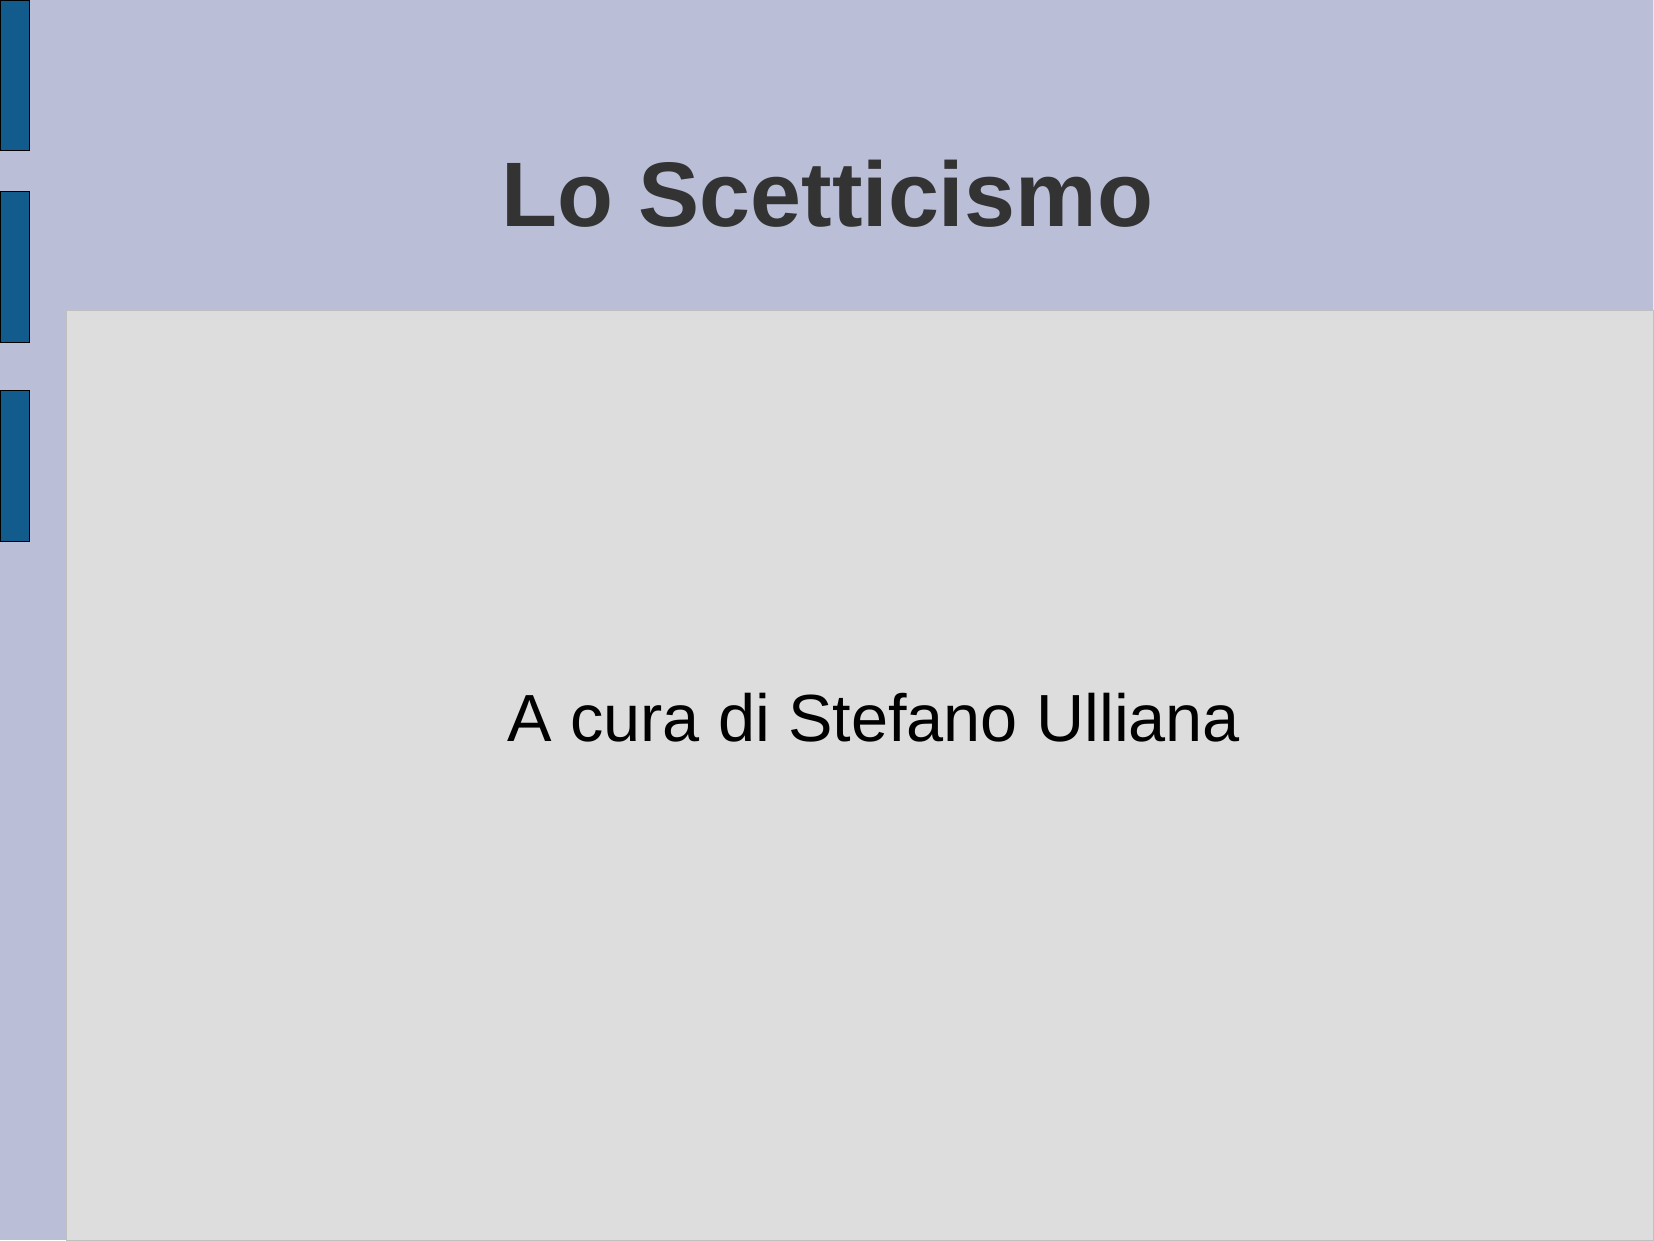

# Lo Scetticismo
A cura di Stefano Ulliana